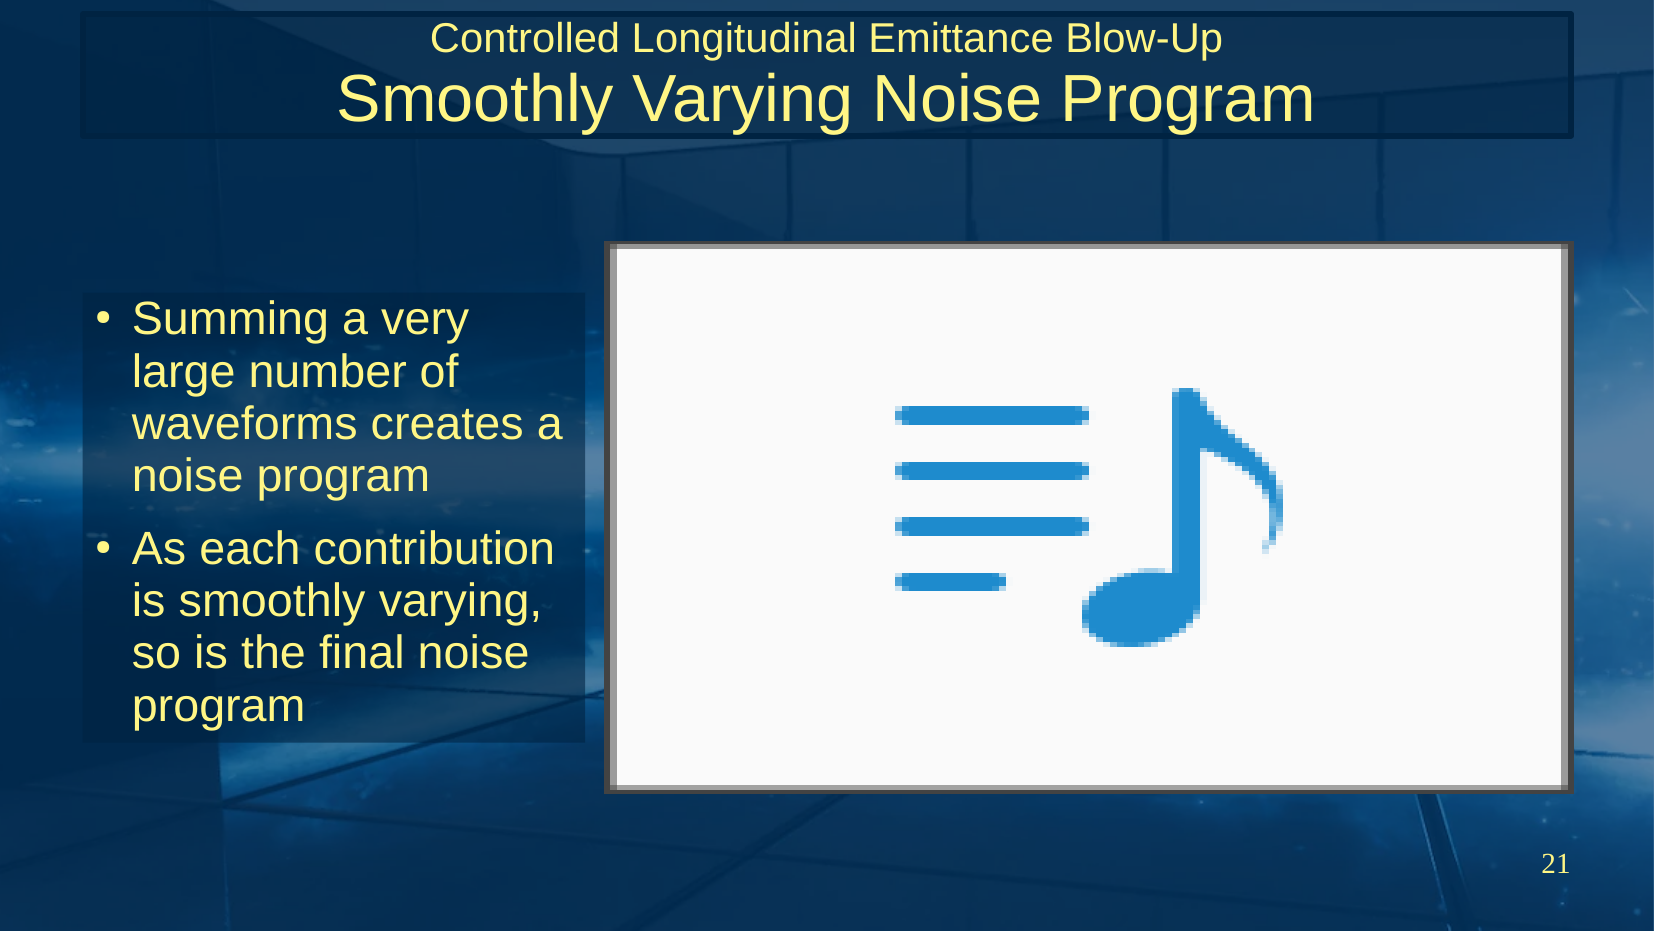

Controlled Longitudinal Emittance Blow-Up
Smoothly Varying Noise Program
# Summing a very large number of waveforms creates a noise program
As each contribution is smoothly varying, so is the final noise program
21